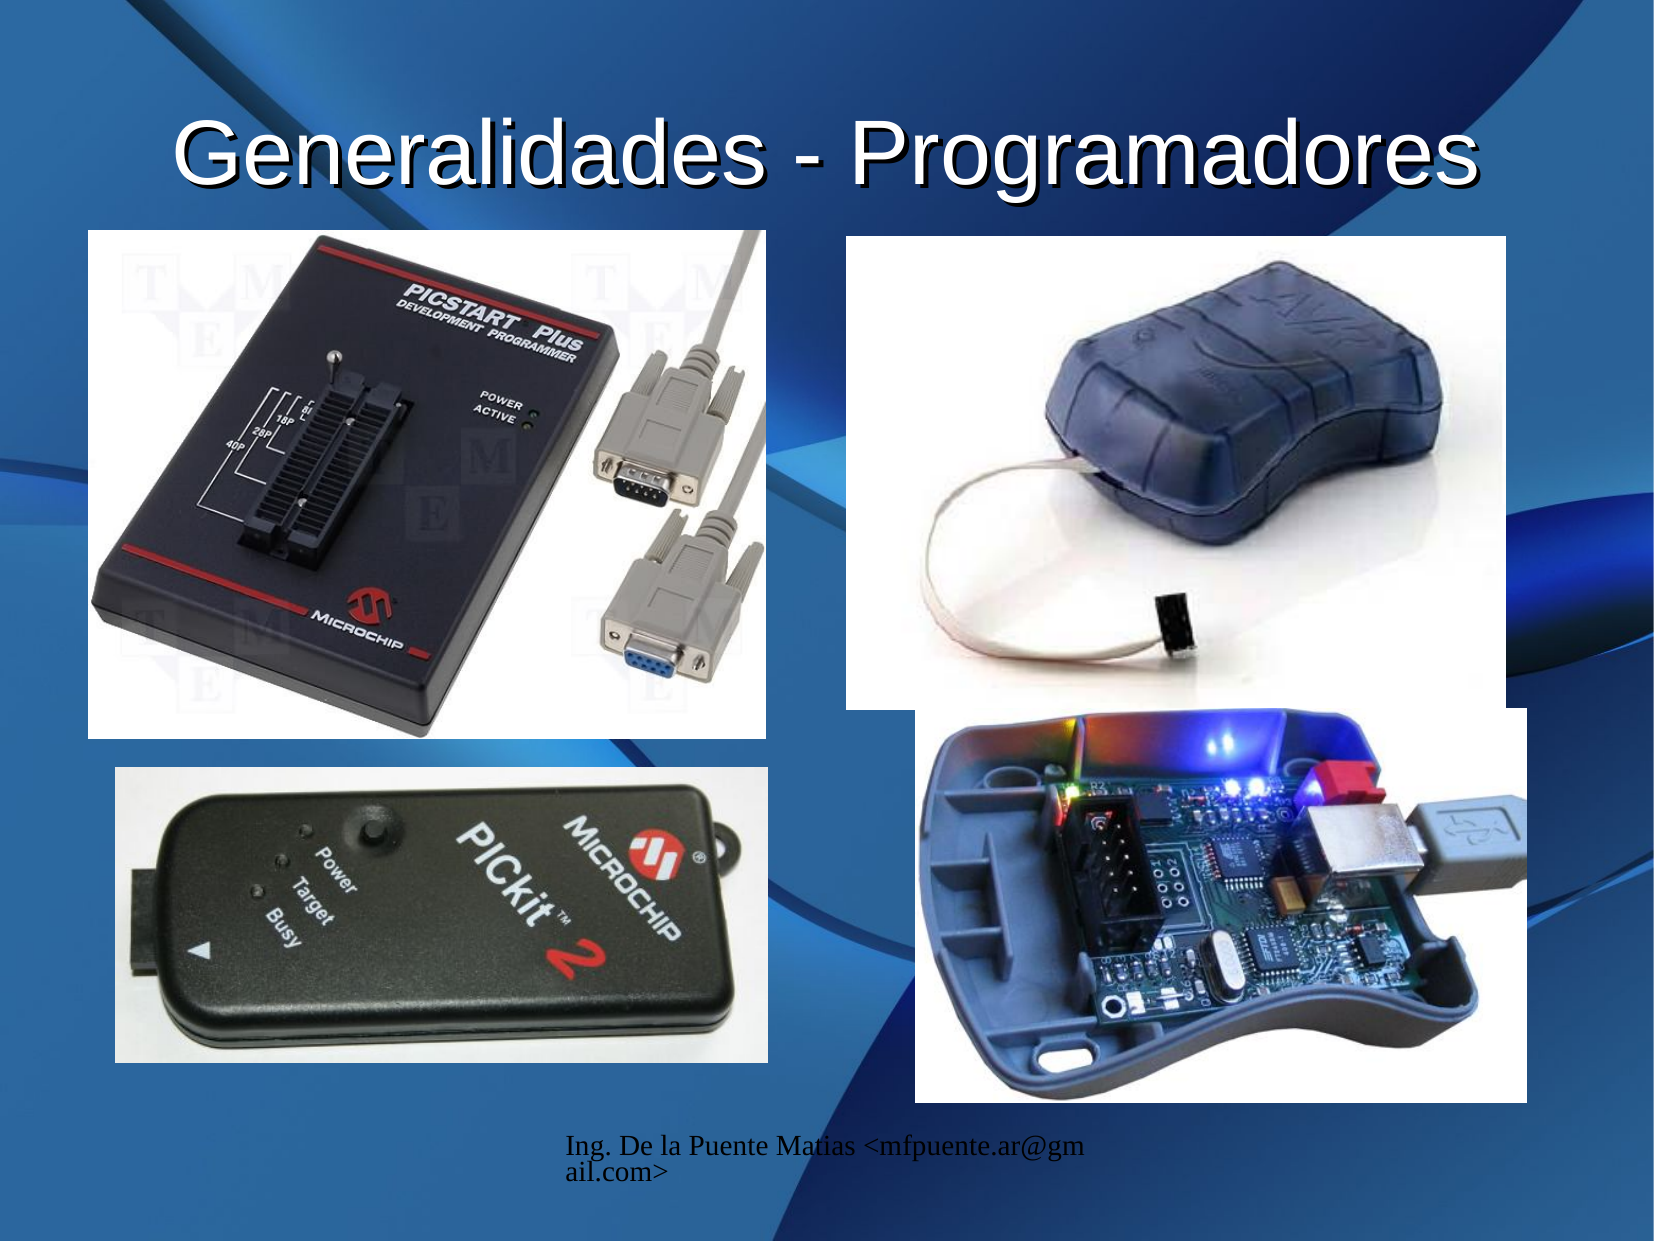

# Generalidades - Programadores
Ing. De la Puente Matias <mfpuente.ar@gmail.com>